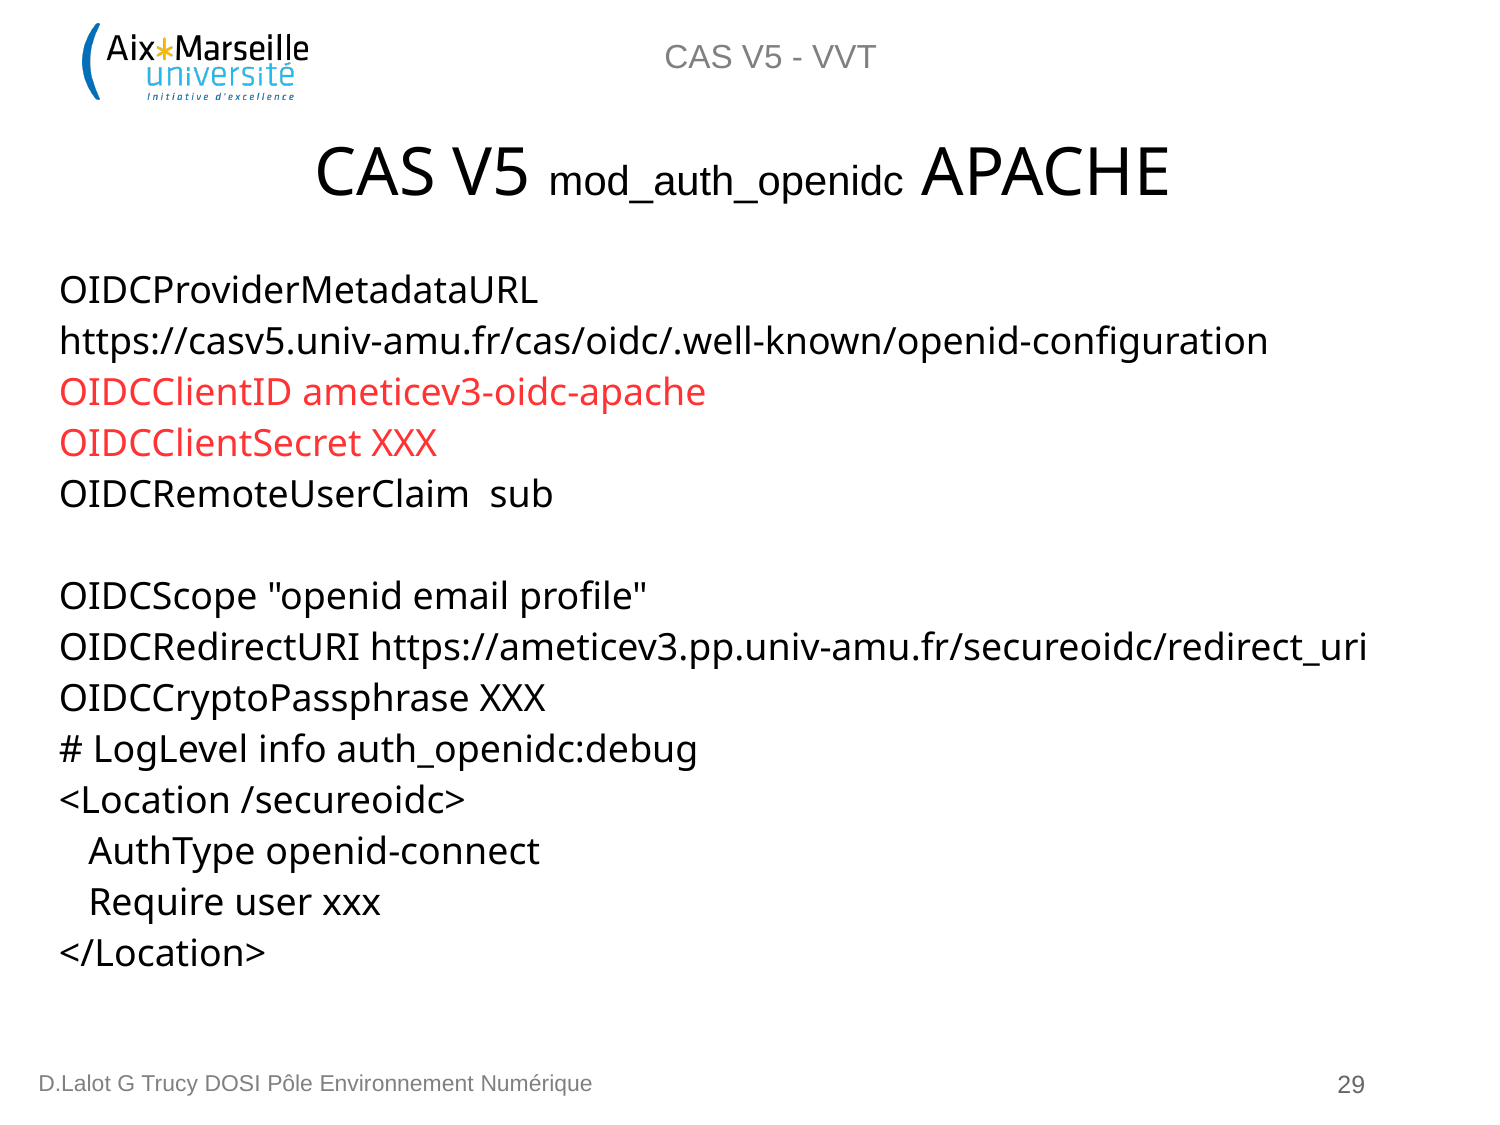

# CAS V5 mod_auth_openidc APACHE
OIDCProviderMetadataURL https://casv5.univ-amu.fr/cas/oidc/.well-known/openid-configuration
OIDCClientID ameticev3-oidc-apache
OIDCClientSecret XXX
OIDCRemoteUserClaim sub
OIDCScope "openid email profile"
OIDCRedirectURI https://ameticev3.pp.univ-amu.fr/secureoidc/redirect_uri
OIDCCryptoPassphrase XXX
# LogLevel info auth_openidc:debug
<Location /secureoidc>
 AuthType openid-connect
 Require user xxx
</Location>